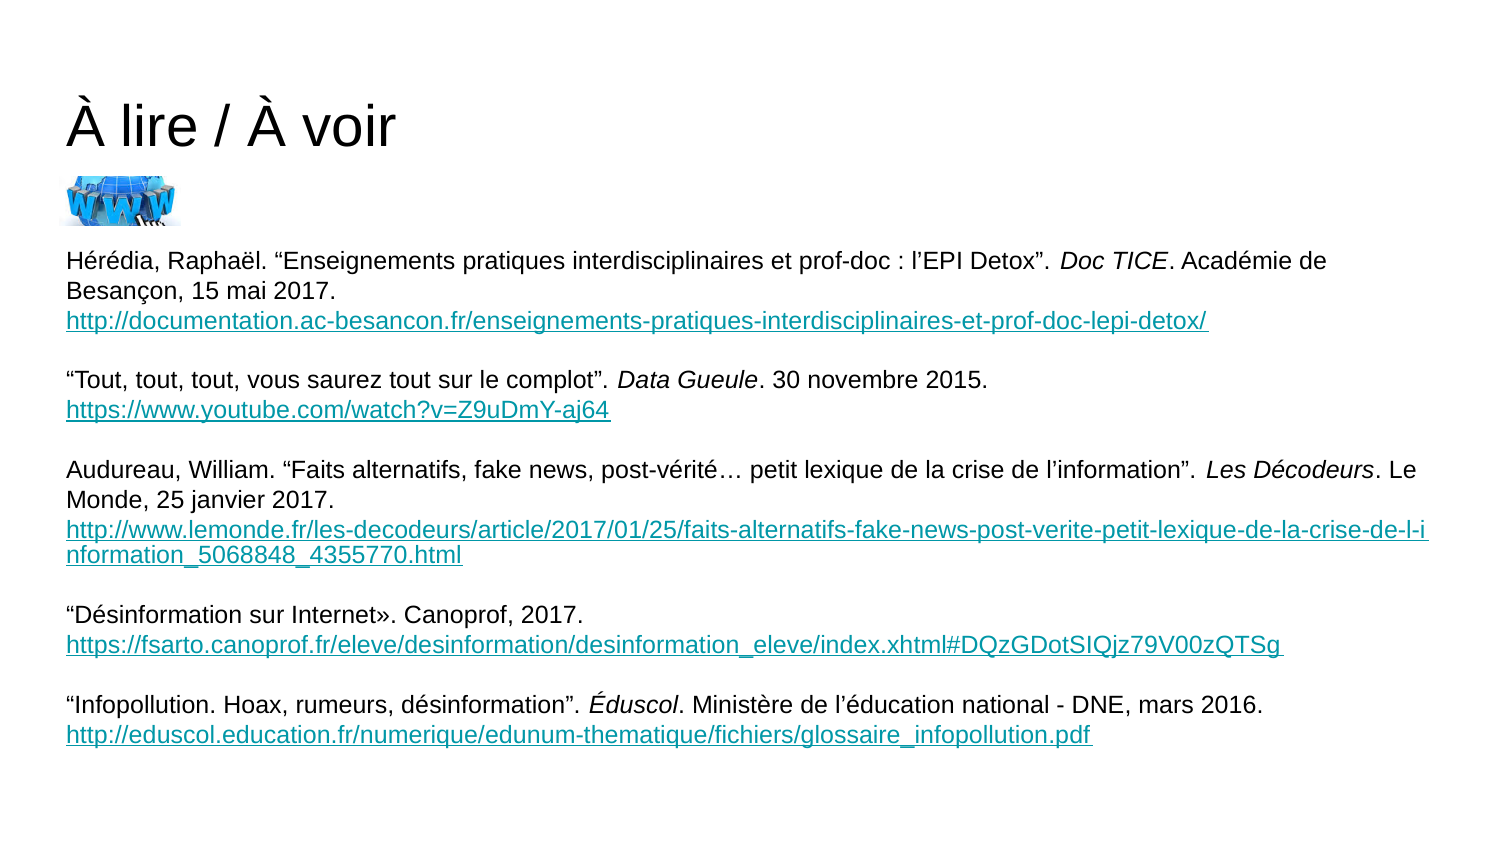

À lire / À voir
# Hérédia, Raphaël. “Enseignements pratiques interdisciplinaires et prof-doc : l’EPI Detox”. Doc TICE. Académie de Besançon, 15 mai 2017. http://documentation.ac-besancon.fr/enseignements-pratiques-interdisciplinaires-et-prof-doc-lepi-detox/
“Tout, tout, tout, vous saurez tout sur le complot”. Data Gueule. 30 novembre 2015. https://www.youtube.com/watch?v=Z9uDmY-aj64
Audureau, William. “Faits alternatifs, fake news, post-vérité… petit lexique de la crise de l’information”. Les Décodeurs. Le Monde, 25 janvier 2017. http://www.lemonde.fr/les-decodeurs/article/2017/01/25/faits-alternatifs-fake-news-post-verite-petit-lexique-de-la-crise-de-l-information_5068848_4355770.html
“Désinformation sur Internet». Canoprof, 2017. https://fsarto.canoprof.fr/eleve/desinformation/desinformation_eleve/index.xhtml#DQzGDotSIQjz79V00zQTSg
“Infopollution. Hoax, rumeurs, désinformation”. Éduscol. Ministère de l’éducation national - DNE, mars 2016. http://eduscol.education.fr/numerique/edunum-thematique/fichiers/glossaire_infopollution.pdf